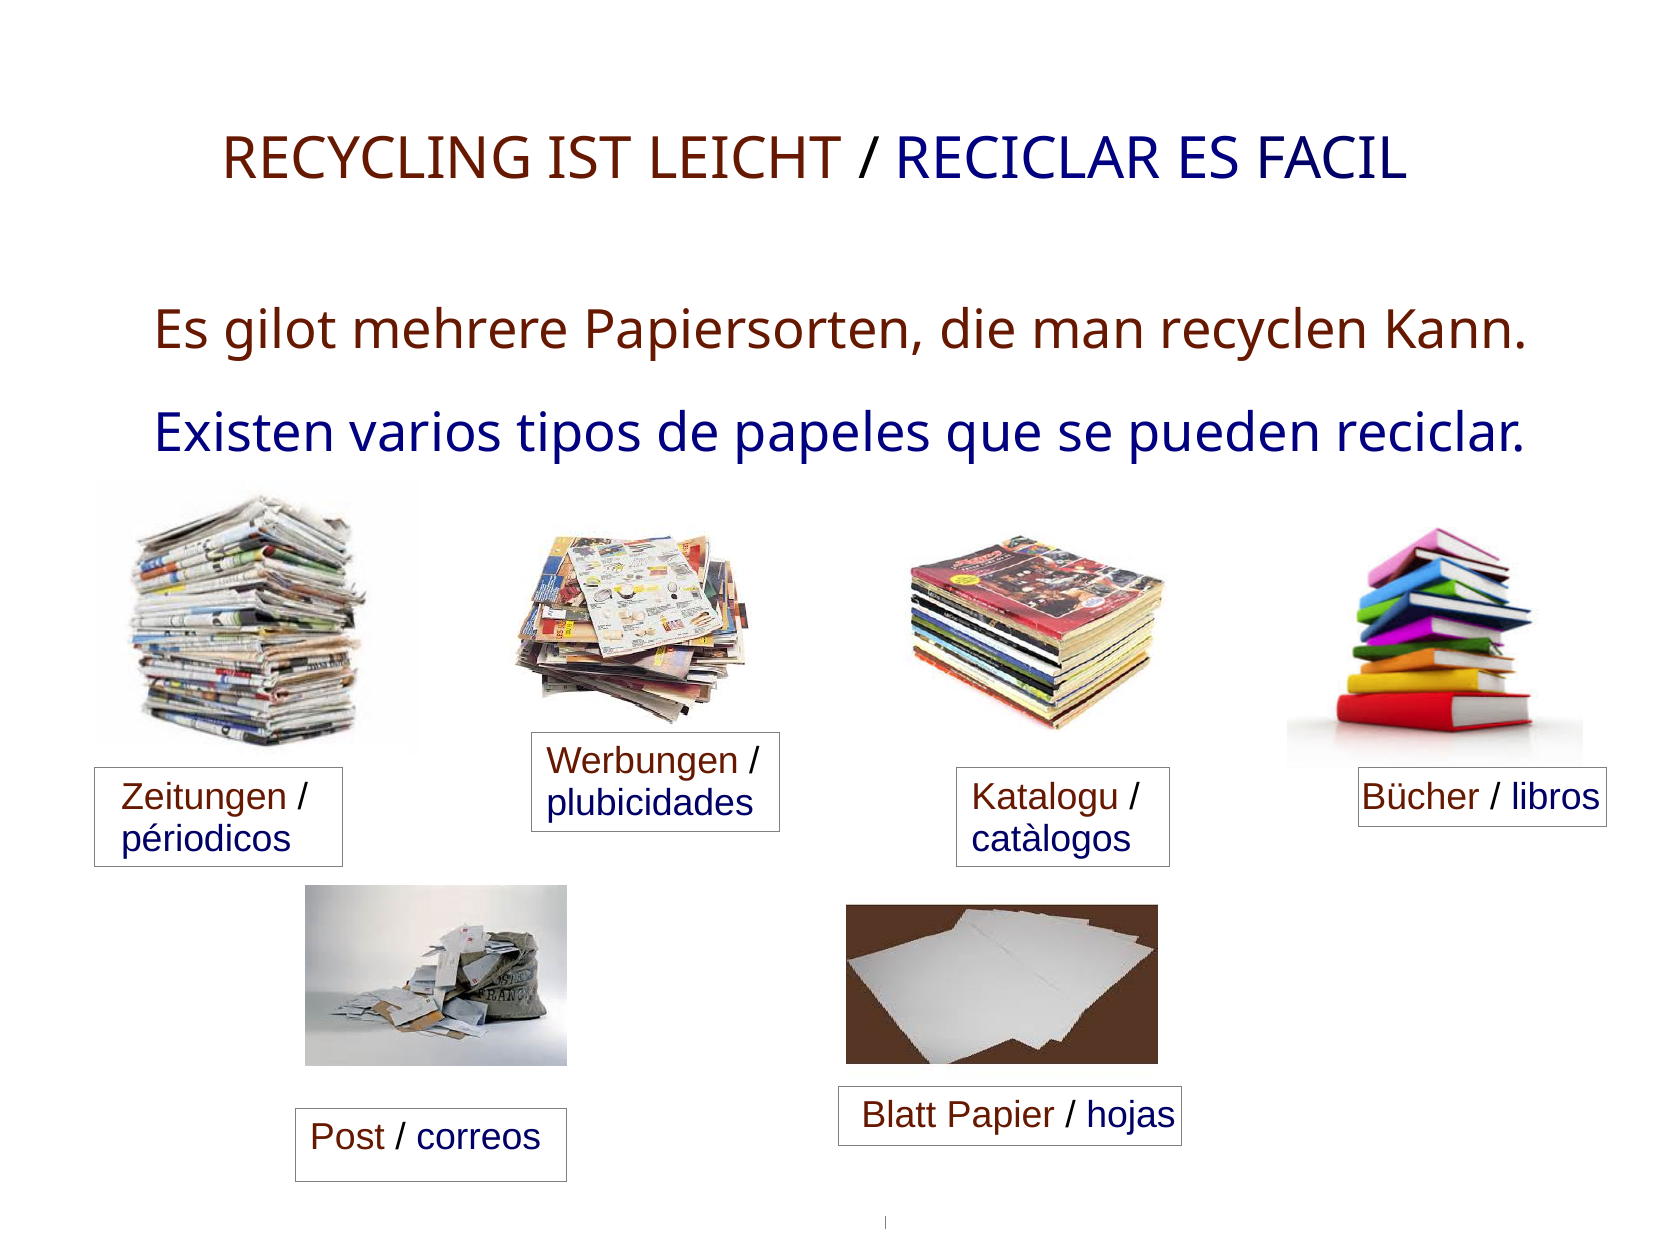

# RECYCLING IST LEICHT / RECICLAR ES FACIL
Es gilot mehrere Papiersorten, die man recyclen Kann.
Existen varios tipos de papeles que se pueden reciclar.
Werbungen / plubicidades
Zeitungen / périodicos
Katalogu /
catàlogos
Bücher / libros
Blatt Papier / hojas
Post / correos